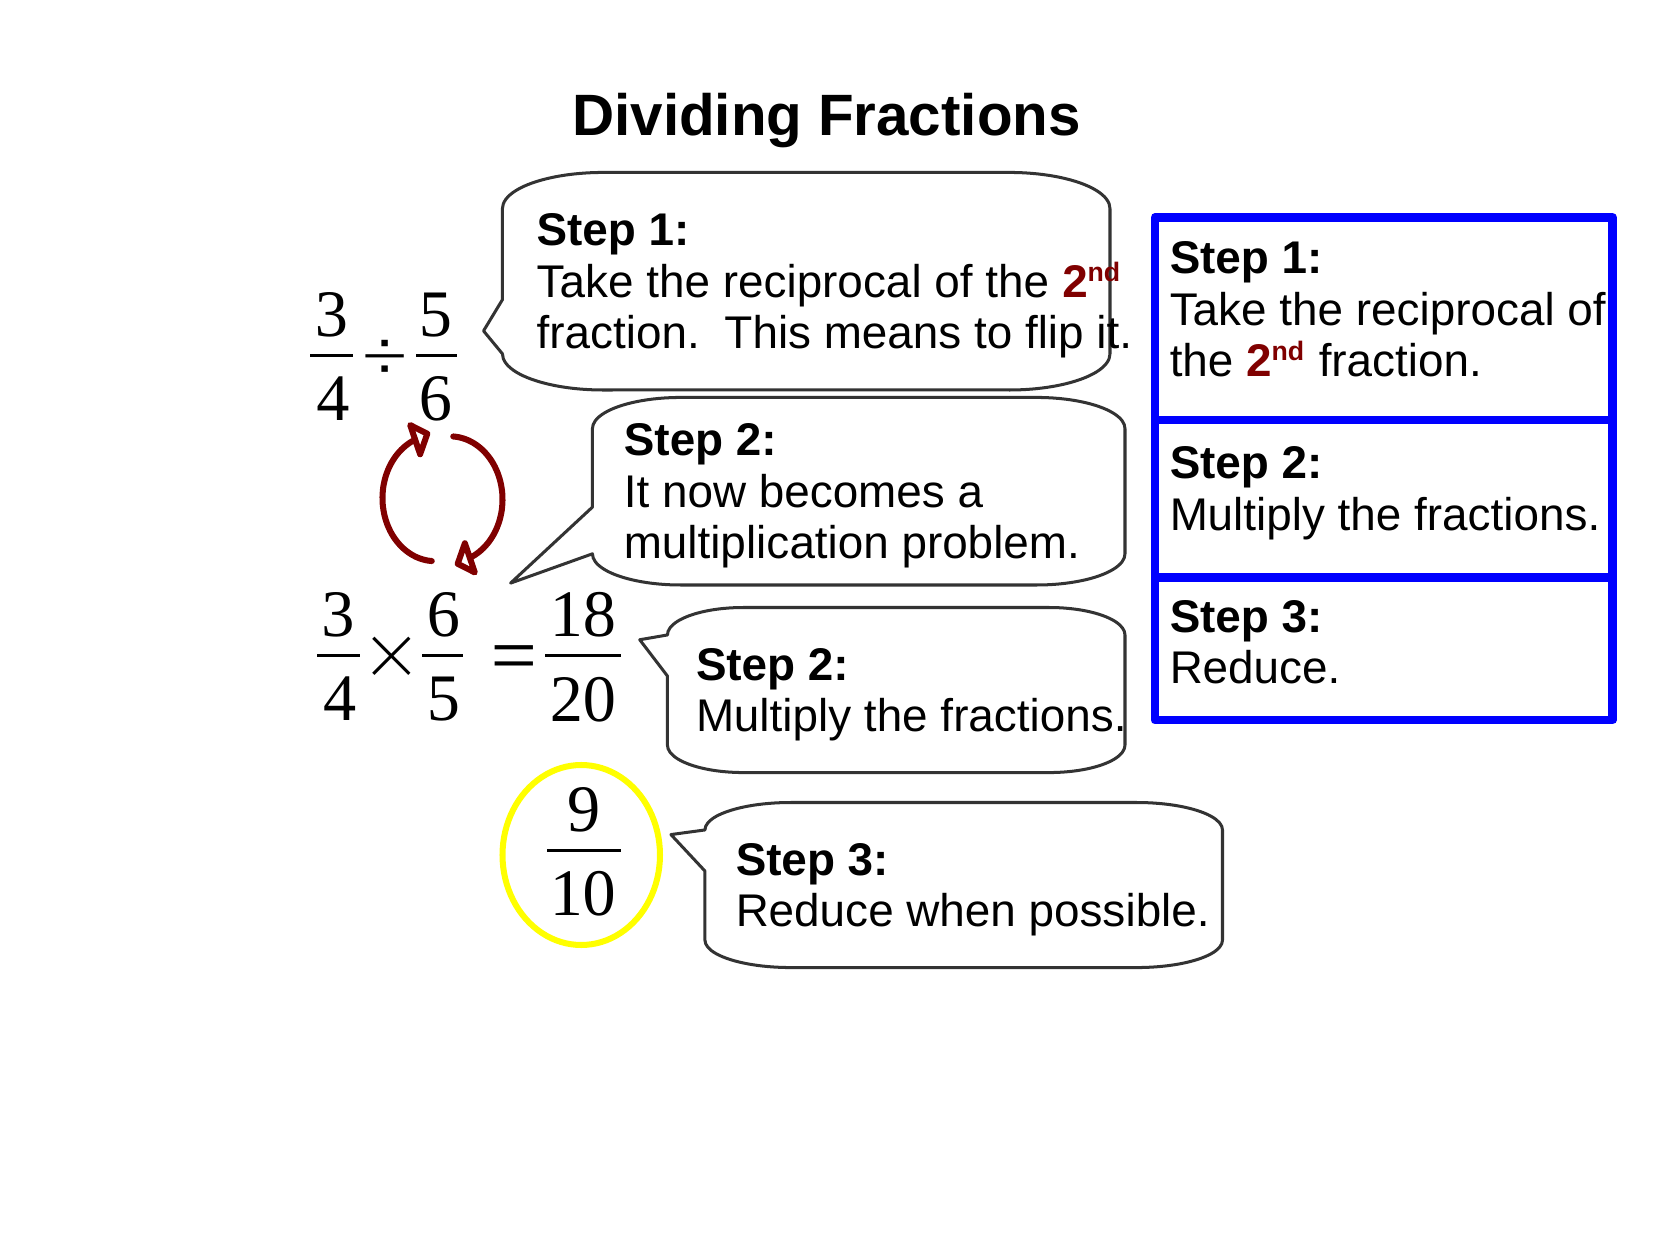

Dividing Fractions
Step 1:
Take the reciprocal of the 2nd
fraction. This means to flip it.
Step 1:
Take the reciprocal of the 2nd fraction.
Step 2:
Multiply the fractions.
Step 3:
Reduce.
Step 2:
It now becomes a
multiplication problem.
Step 2:
Multiply the fractions.
Step 3:
Reduce when possible.